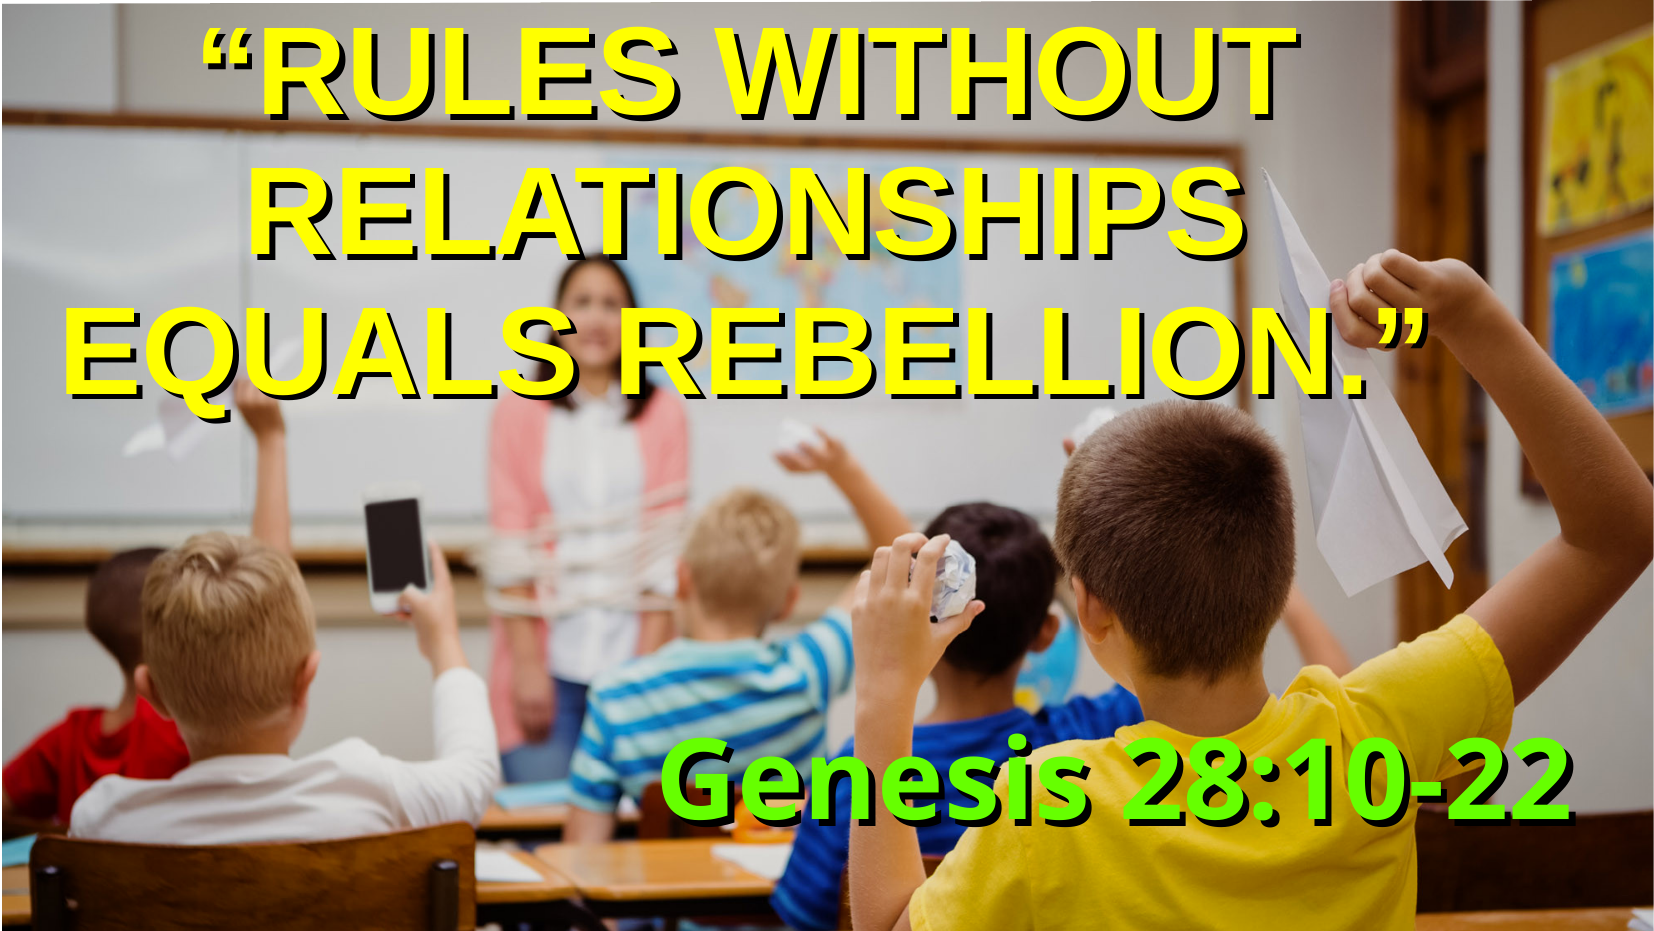

# “RULES WITHOUT RELATIONSHIPS EQUALS REBELLION.”
 Genesis 28:10-22